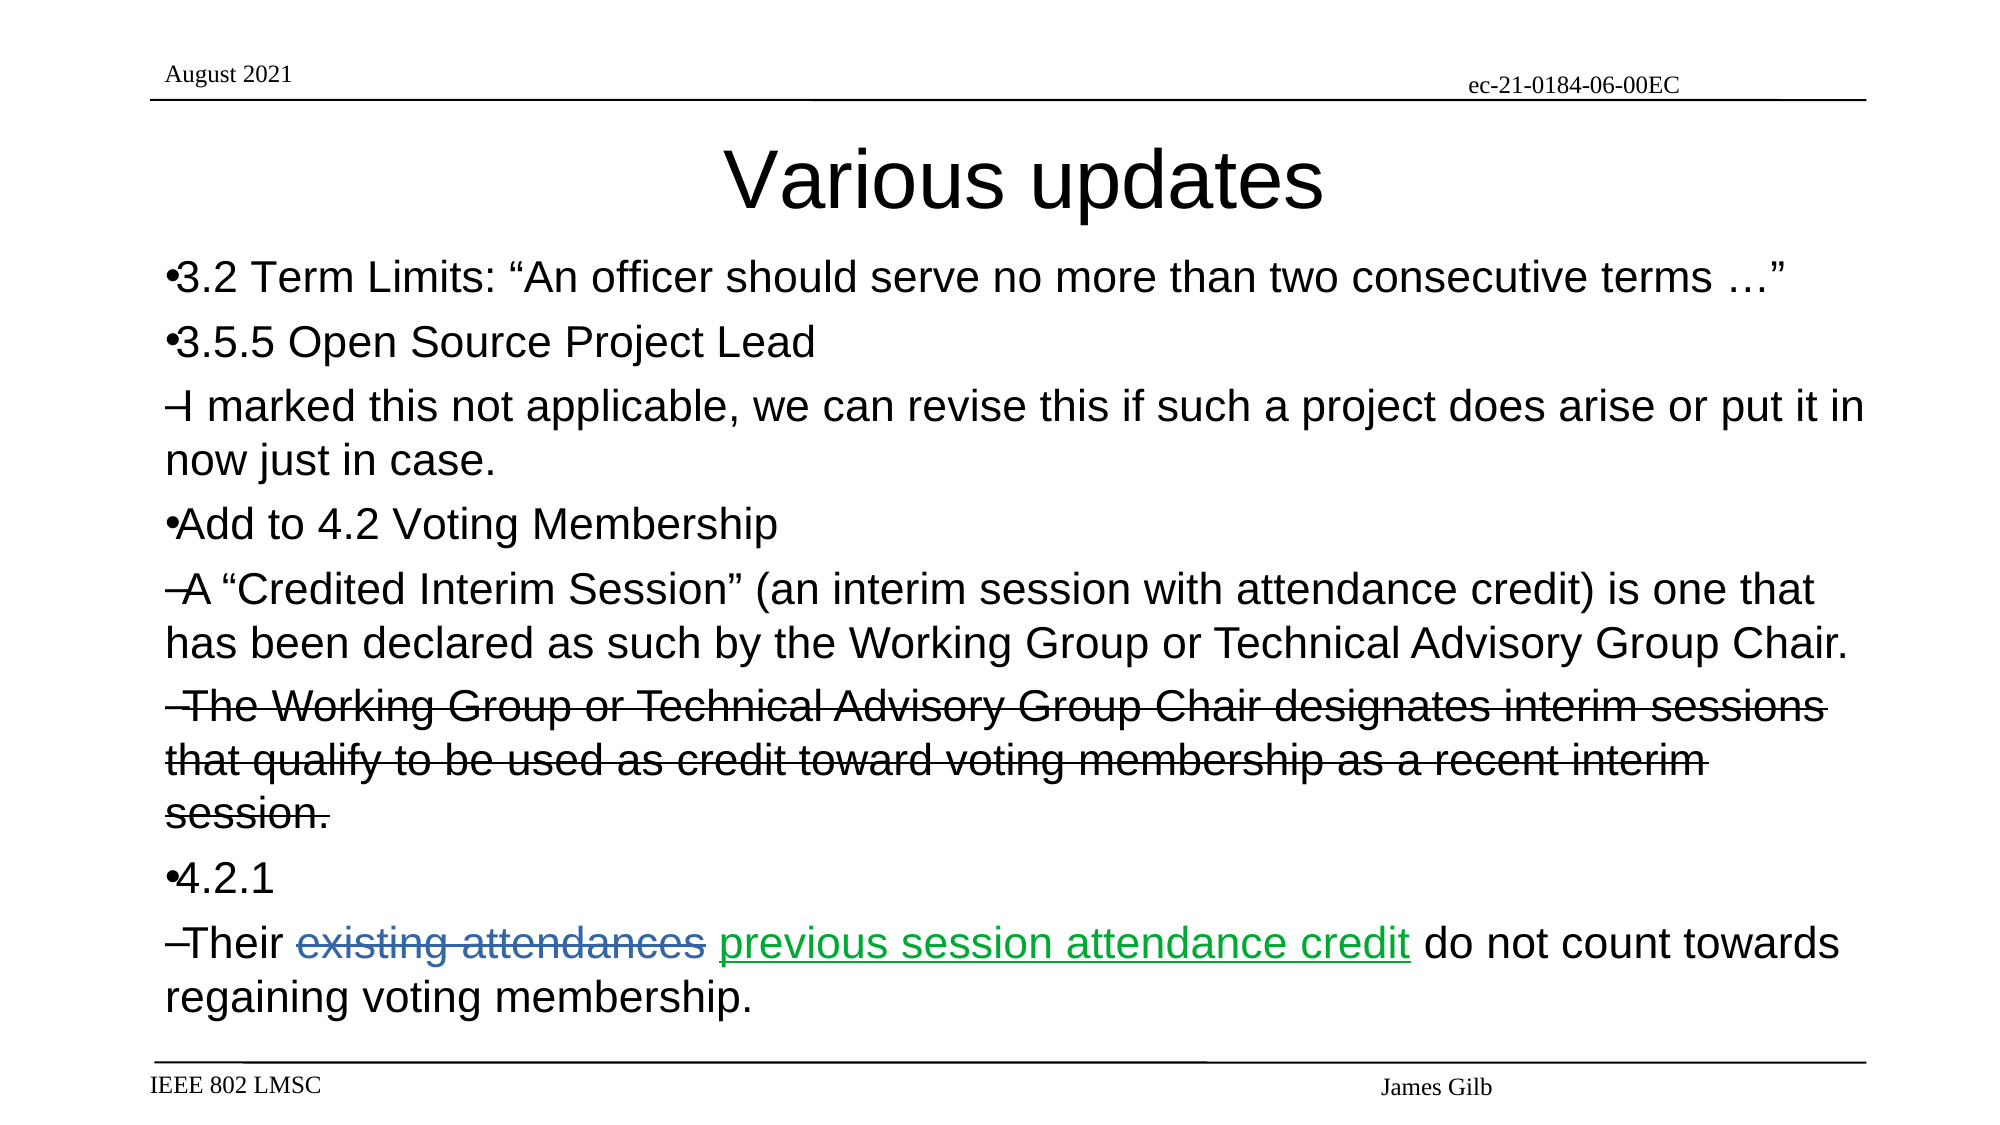

# Various updates
3.2 Term Limits: “An officer should serve no more than two consecutive terms …”
3.5.5 Open Source Project Lead
I marked this not applicable, we can revise this if such a project does arise or put it in now just in case.
Add to 4.2 Voting Membership
A “Credited Interim Session” (an interim session with attendance credit) is one that has been declared as such by the Working Group or Technical Advisory Group Chair.
The Working Group or Technical Advisory Group Chair designates interim sessions that qualify to be used as credit toward voting membership as a recent interim session.
4.2.1
Their existing attendances previous session attendance credit do not count towards regaining voting membership.